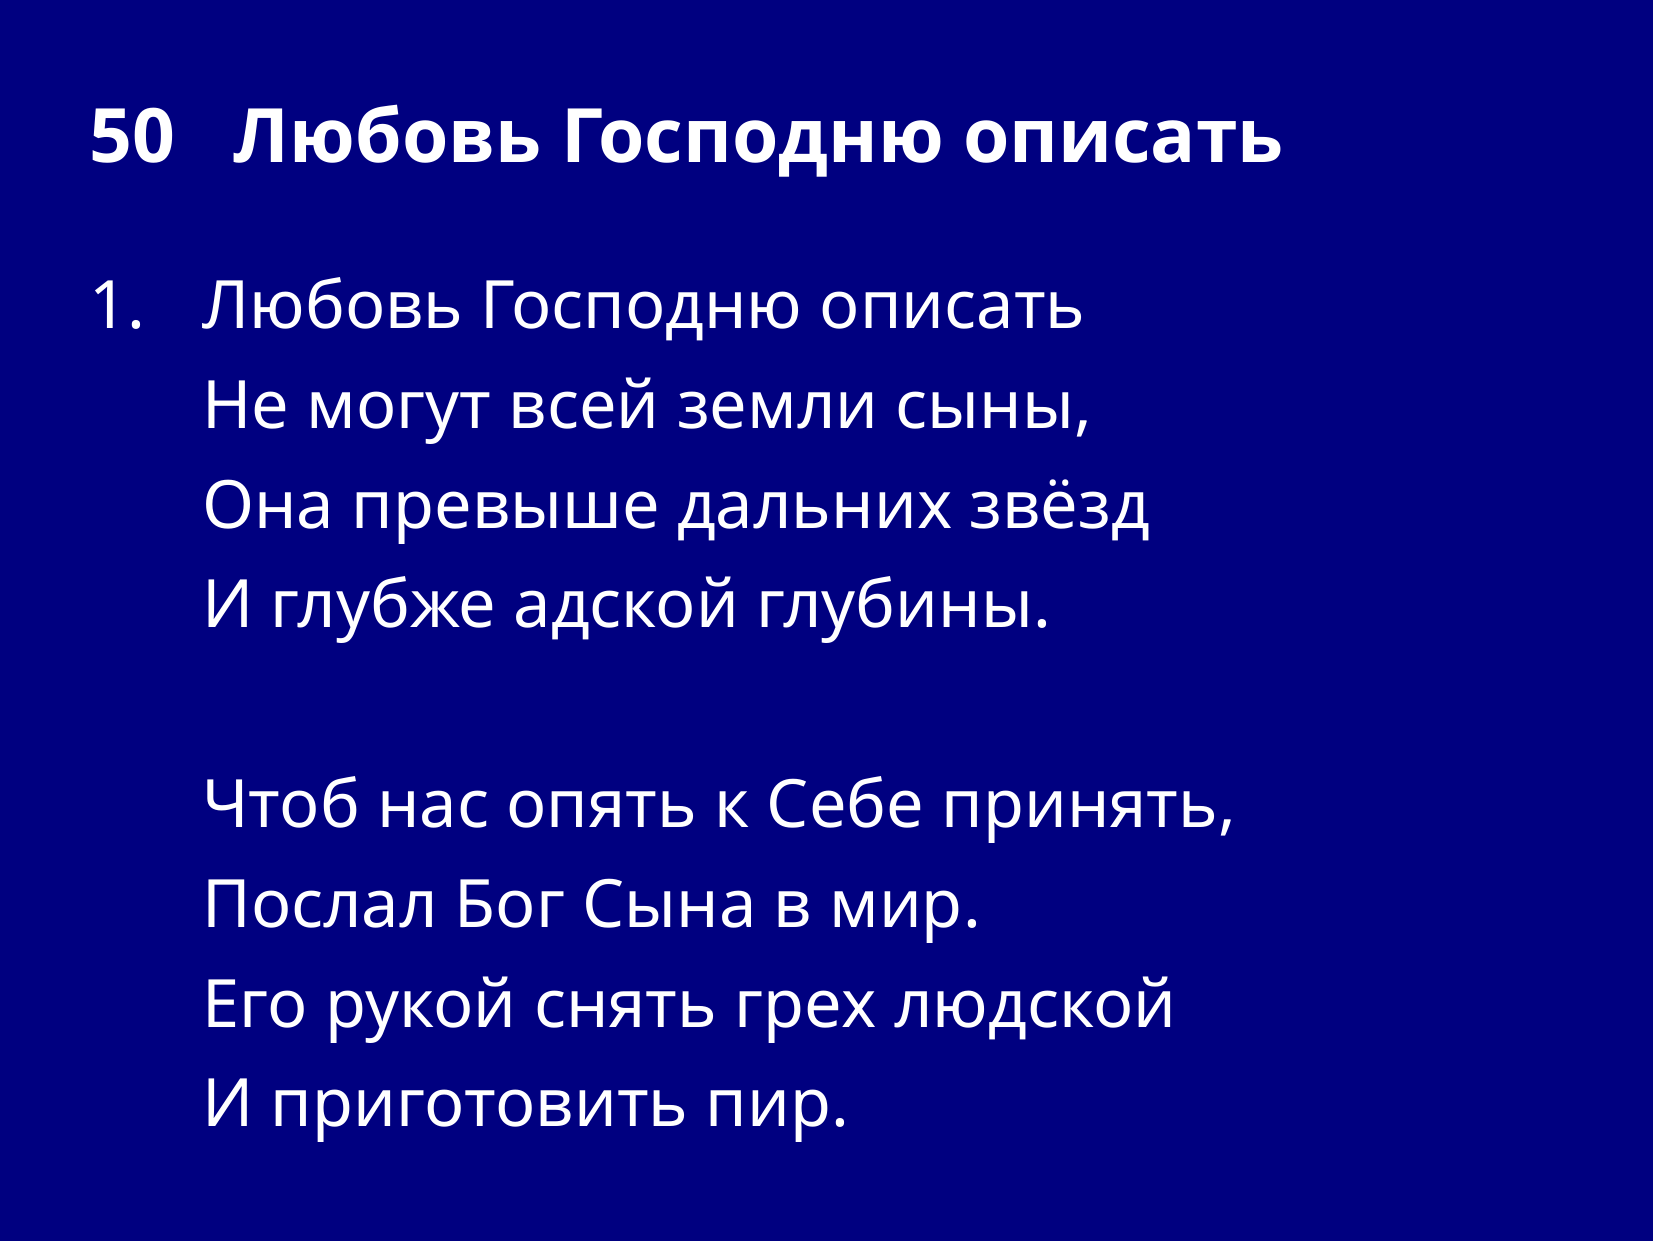

50 Любовь Господню описать
1.	Любовь Господню описать
	Не могут всей земли сыны,
	Она превыше дальних звёзд
	И глубже адской глубины.
	Чтоб нас опять к Себе принять,
	Послал Бог Сына в мир.
	Его рукой снять грех людской
	И приготовить пир.